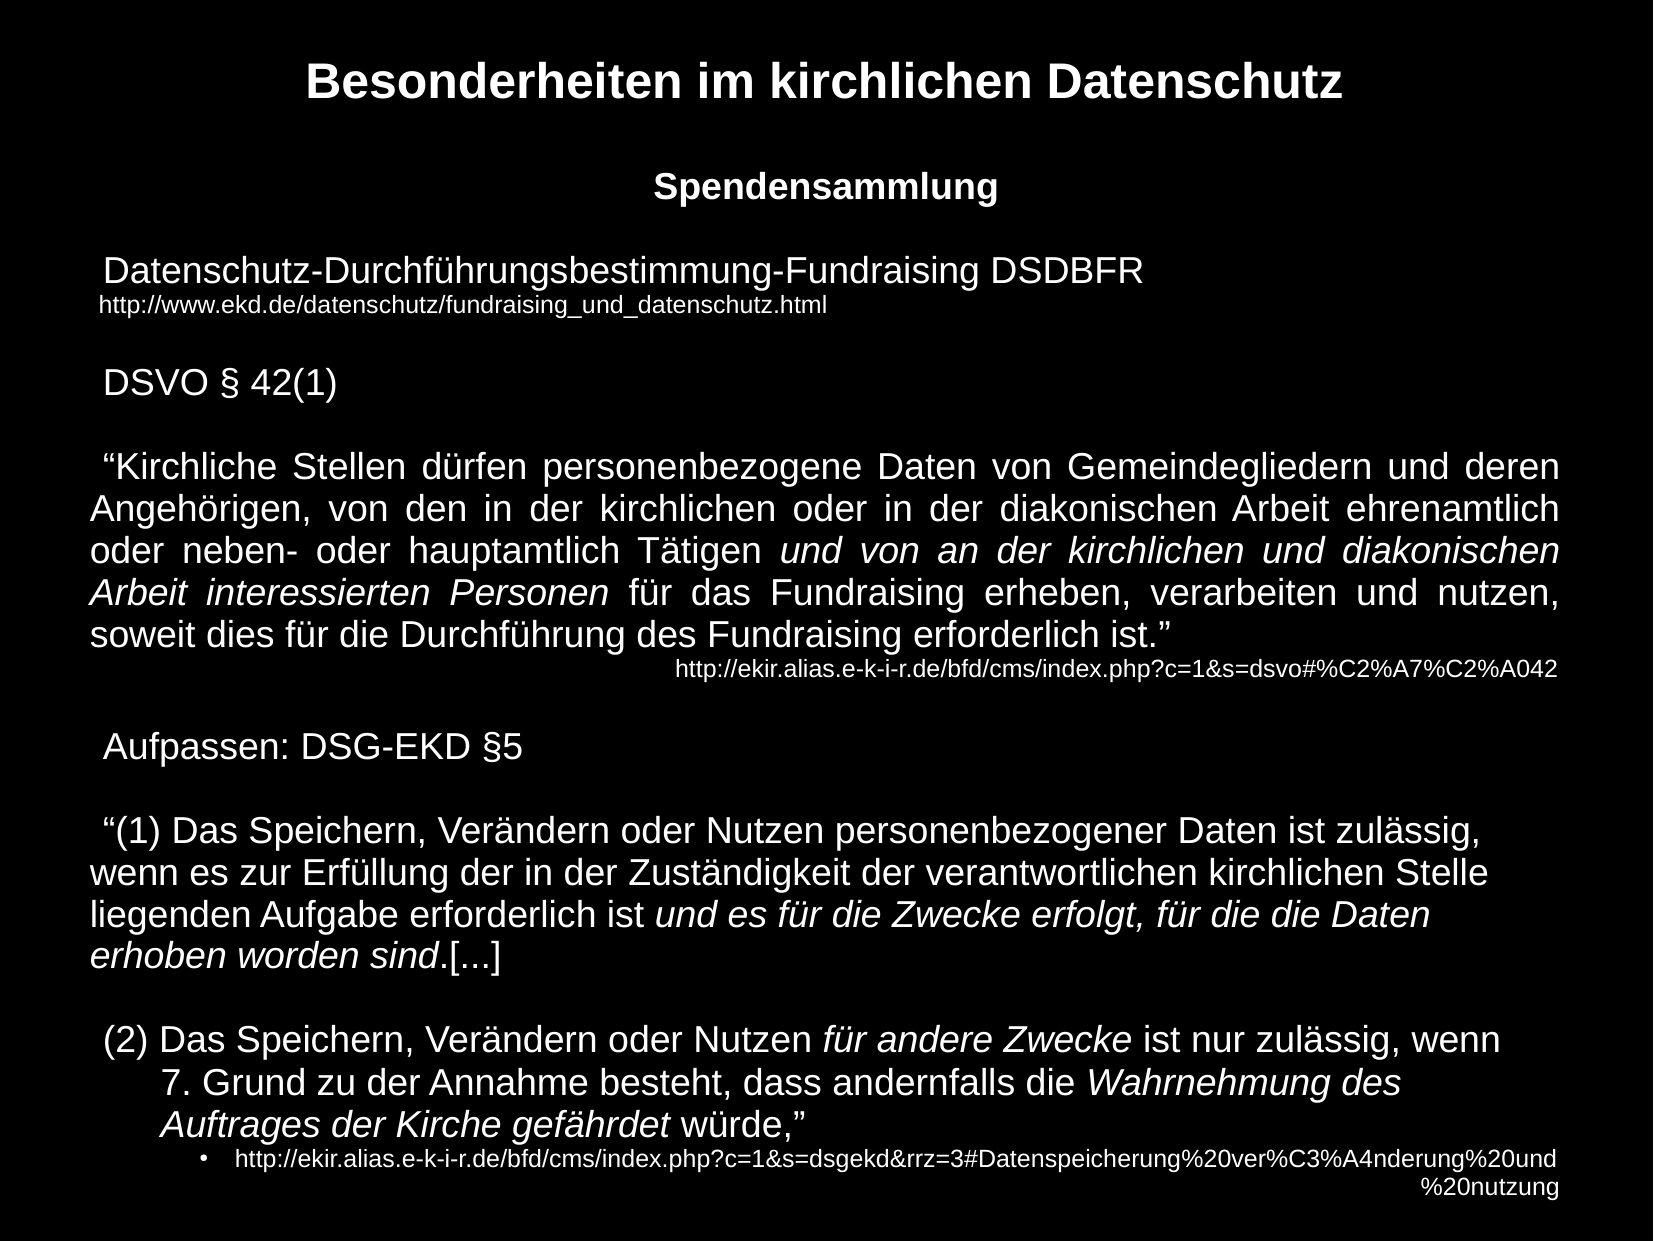

Besonderheiten im kirchlichen Datenschutz
Spendensammlung
Datenschutz-Durchführungsbestimmung-Fundraising DSDBFR
http://www.ekd.de/datenschutz/fundraising_und_datenschutz.html
DSVO § 42(1)
“Kirchliche Stellen dürfen personenbezogene Daten von Gemeindegliedern und deren Angehörigen, von den in der kirchlichen oder in der diakonischen Arbeit ehrenamtlich oder neben- oder hauptamtlich Tätigen und von an der kirchlichen und diakonischen Arbeit interessierten Personen für das Fundraising erheben, verarbeiten und nutzen, soweit dies für die Durchführung des Fundraising erforderlich ist.”
http://ekir.alias.e-k-i-r.de/bfd/cms/index.php?c=1&s=dsvo#%C2%A7%C2%A042
Aufpassen: DSG-EKD §5
“(1) Das Speichern, Verändern oder Nutzen personenbezogener Daten ist zulässig, wenn es zur Erfüllung der in der Zuständigkeit der verantwortlichen kirchlichen Stelle liegenden Aufgabe erforderlich ist und es für die Zwecke erfolgt, für die die Daten erhoben worden sind.[...]
(2) Das Speichern, Verändern oder Nutzen für andere Zwecke ist nur zulässig, wenn
7. Grund zu der Annahme besteht, dass andernfalls die Wahrnehmung des Auftrages der Kirche gefährdet würde,”
http://ekir.alias.e-k-i-r.de/bfd/cms/index.php?c=1&s=dsgekd&rrz=3#Datenspeicherung%20ver%C3%A4nderung%20und%20nutzung